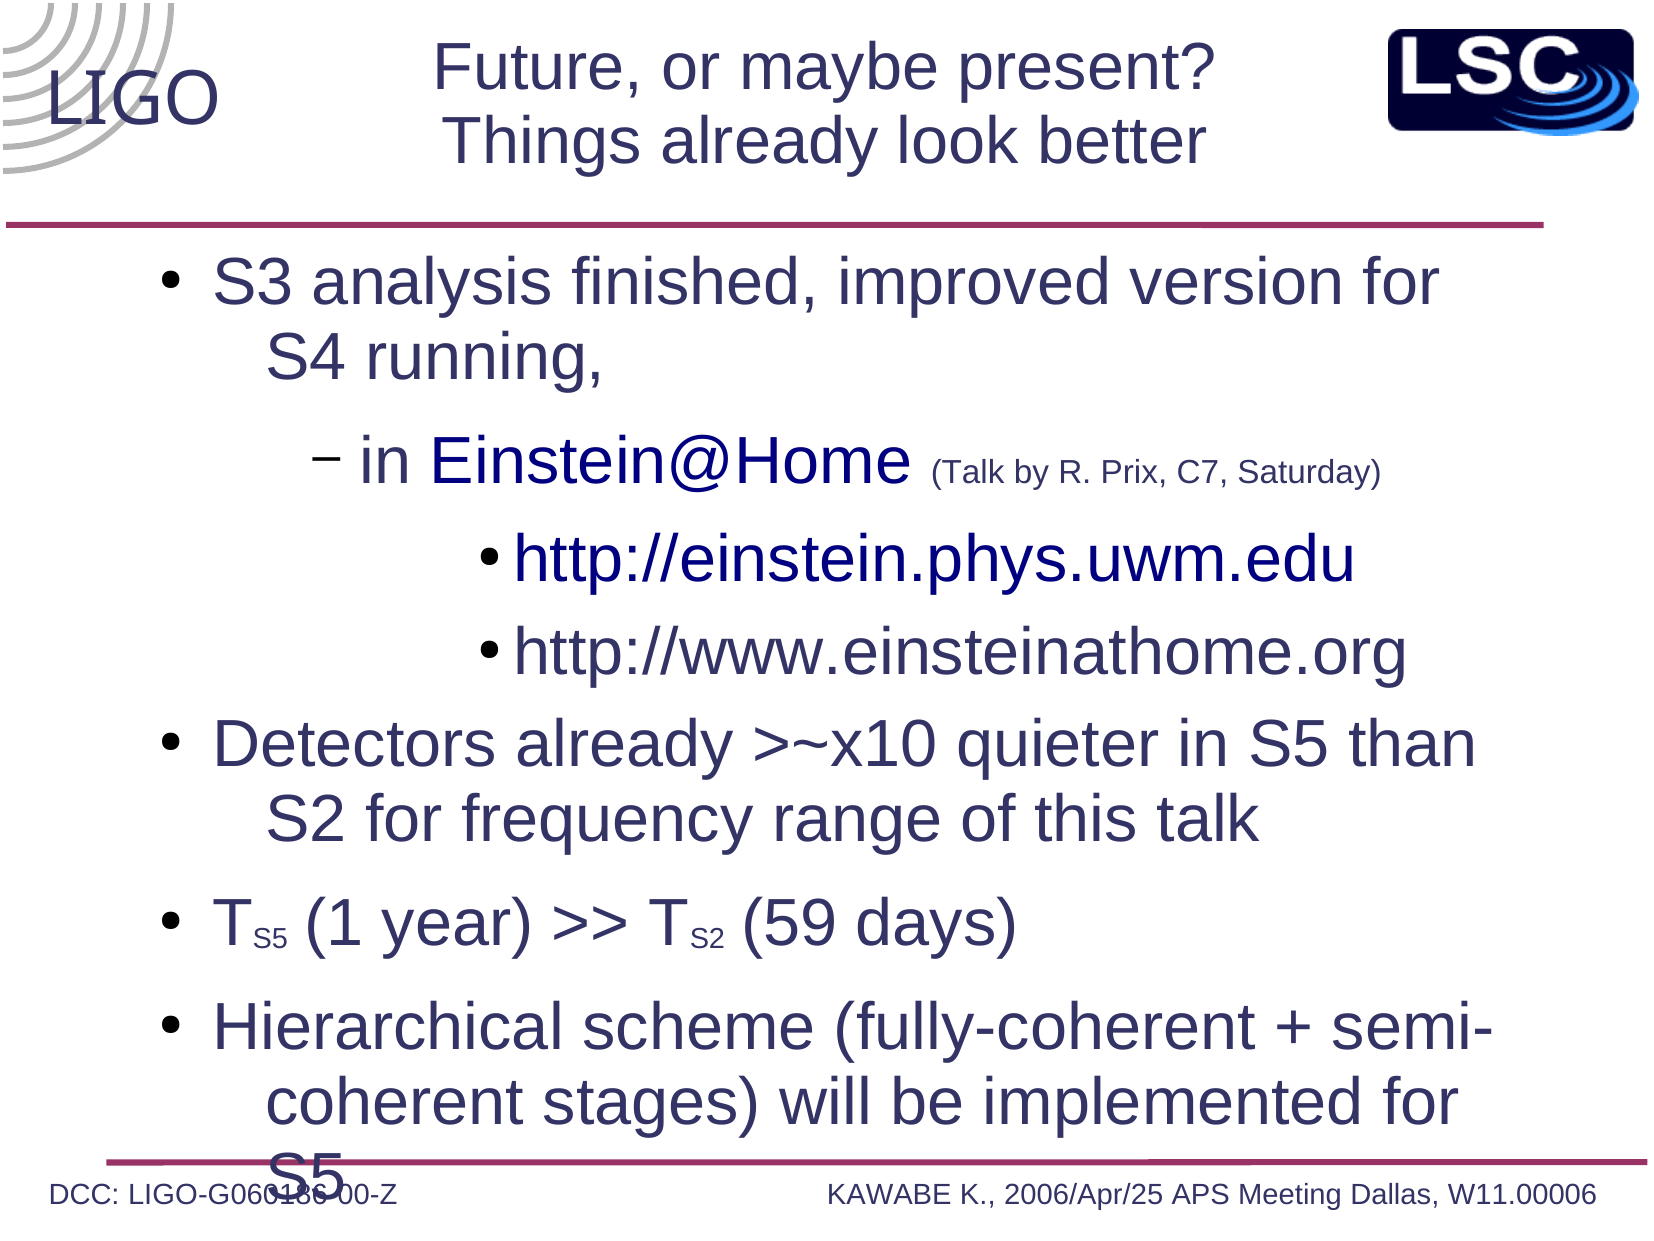

# Future, or maybe present? Things already look better
S3 analysis finished, improved version for S4 running,
in Einstein@Home (Talk by R. Prix, C7, Saturday)
http://einstein.phys.uwm.edu
http://www.einsteinathome.org
Detectors already >~x10 quieter in S5 than S2 for frequency range of this talk
TS5 (1 year) >> TS2 (59 days)
Hierarchical scheme (fully-coherent + semi-coherent stages) will be implemented for S5